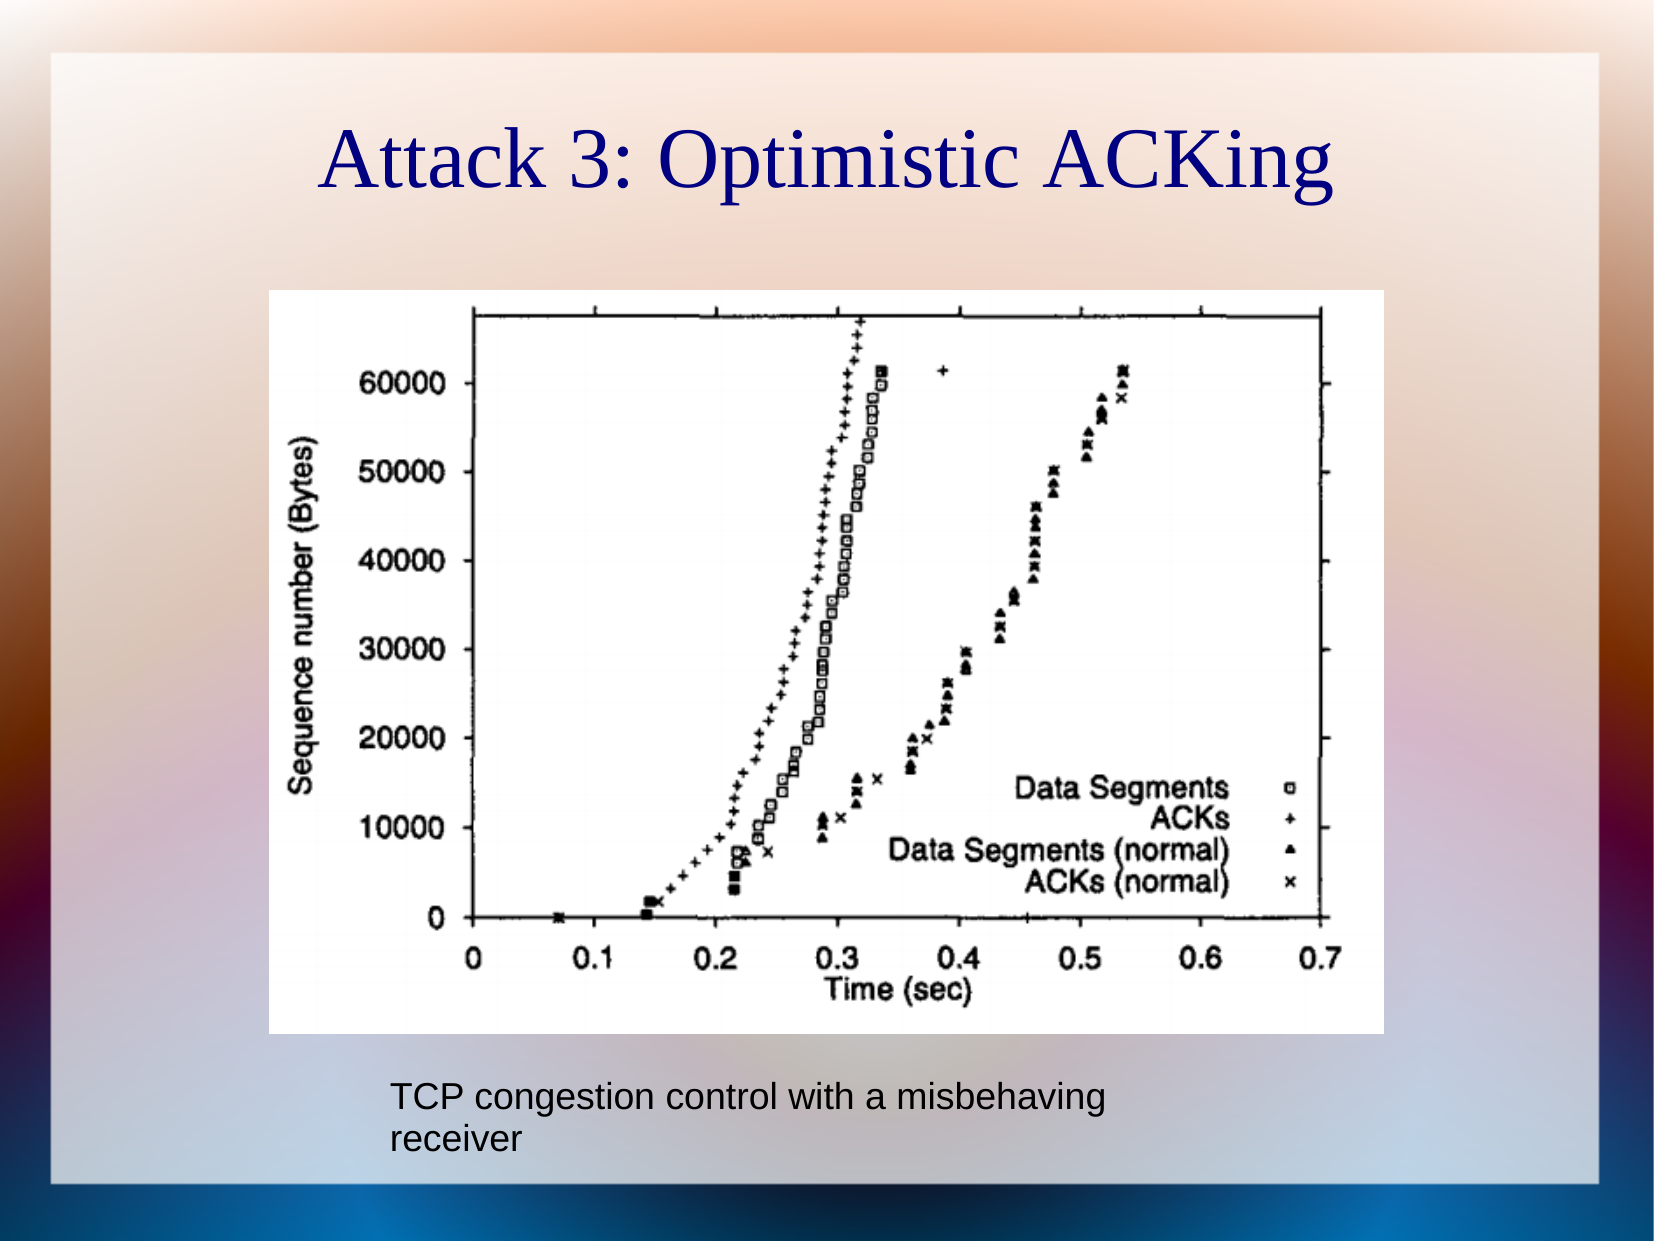

# Attack 3: Optimistic ACKing
TCP congestion control with a misbehaving receiver